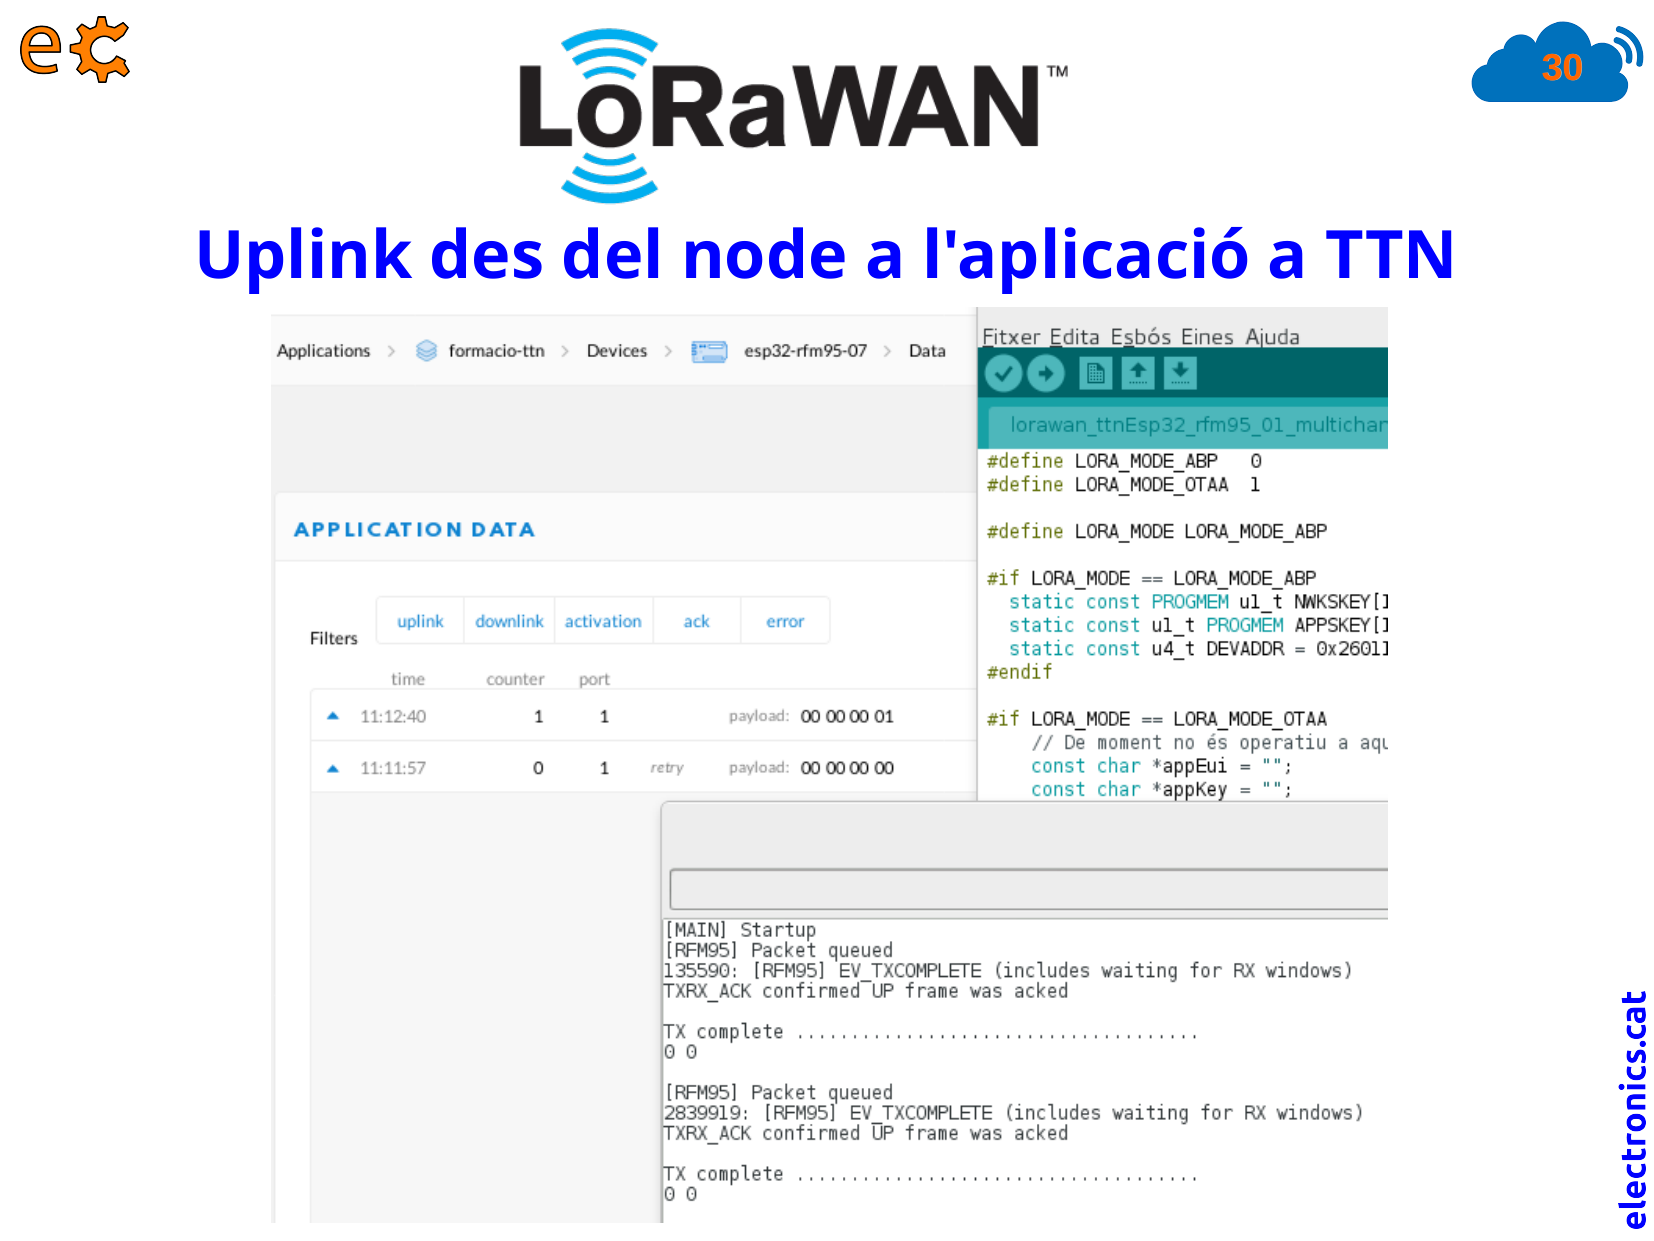

Uplink des del node a l'aplicació a TTN